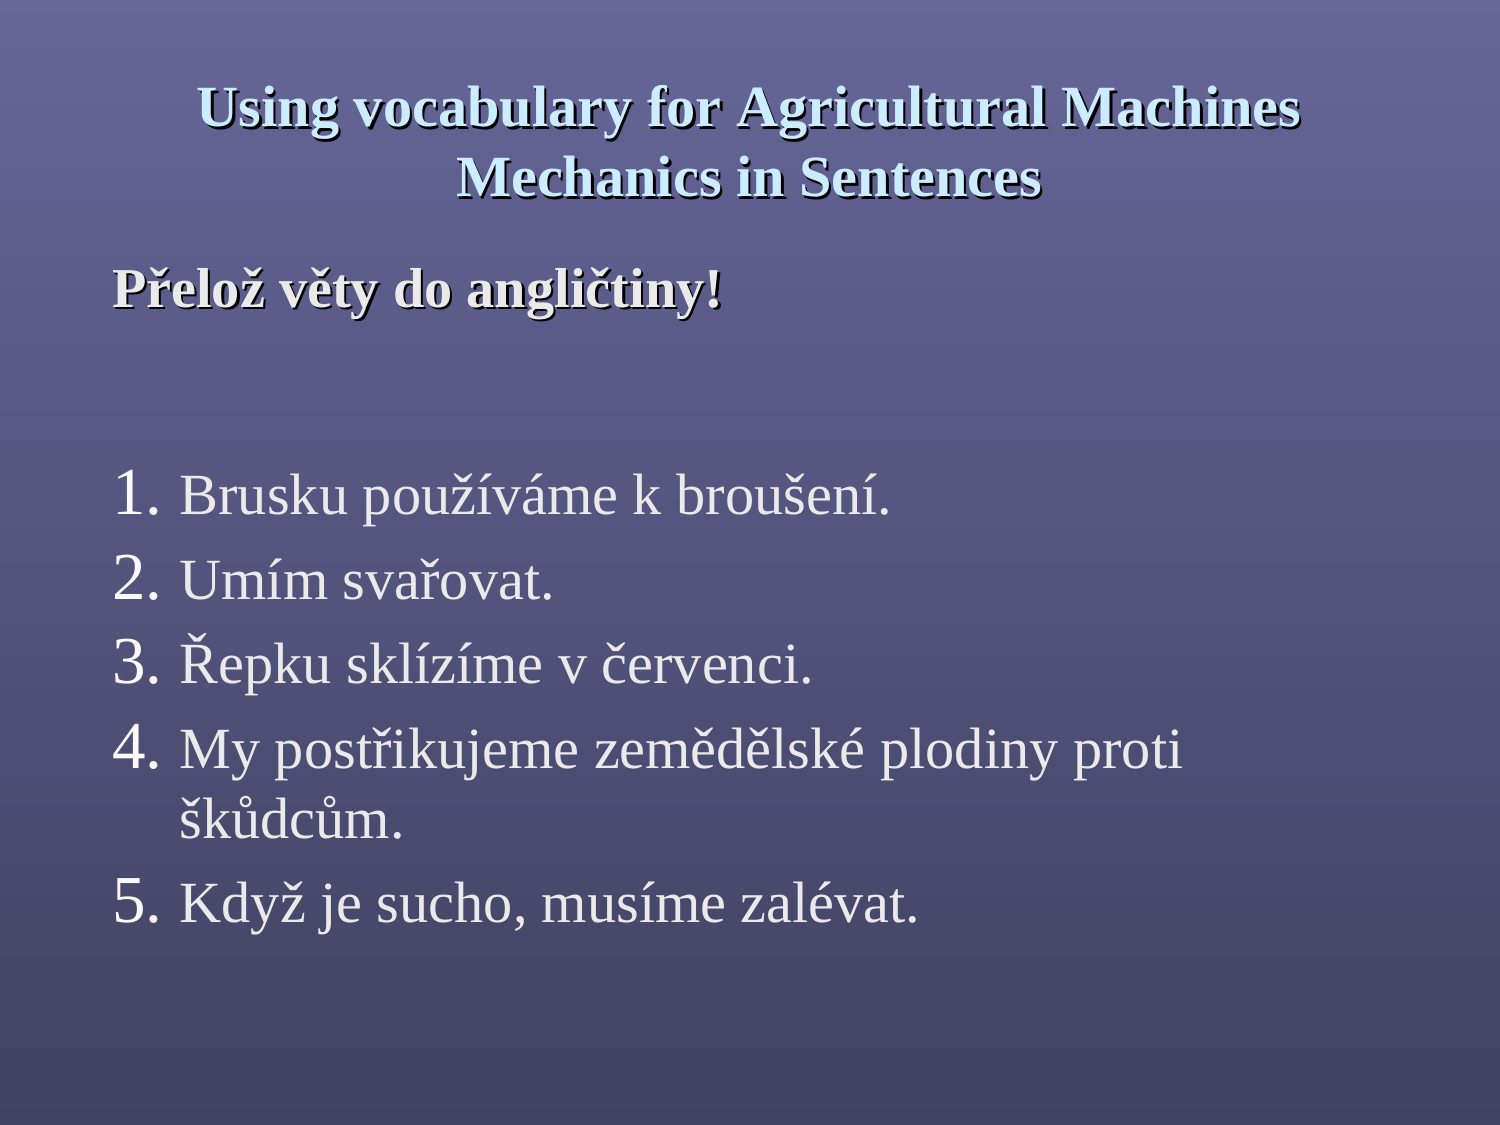

# Using vocabulary for Agricultural Machines Mechanics in Sentences
Přelož věty do angličtiny!
Brusku používáme k broušení.
Umím svařovat.
Řepku sklízíme v červenci.
My postřikujeme zemědělské plodiny proti škůdcům.
Když je sucho, musíme zalévat.